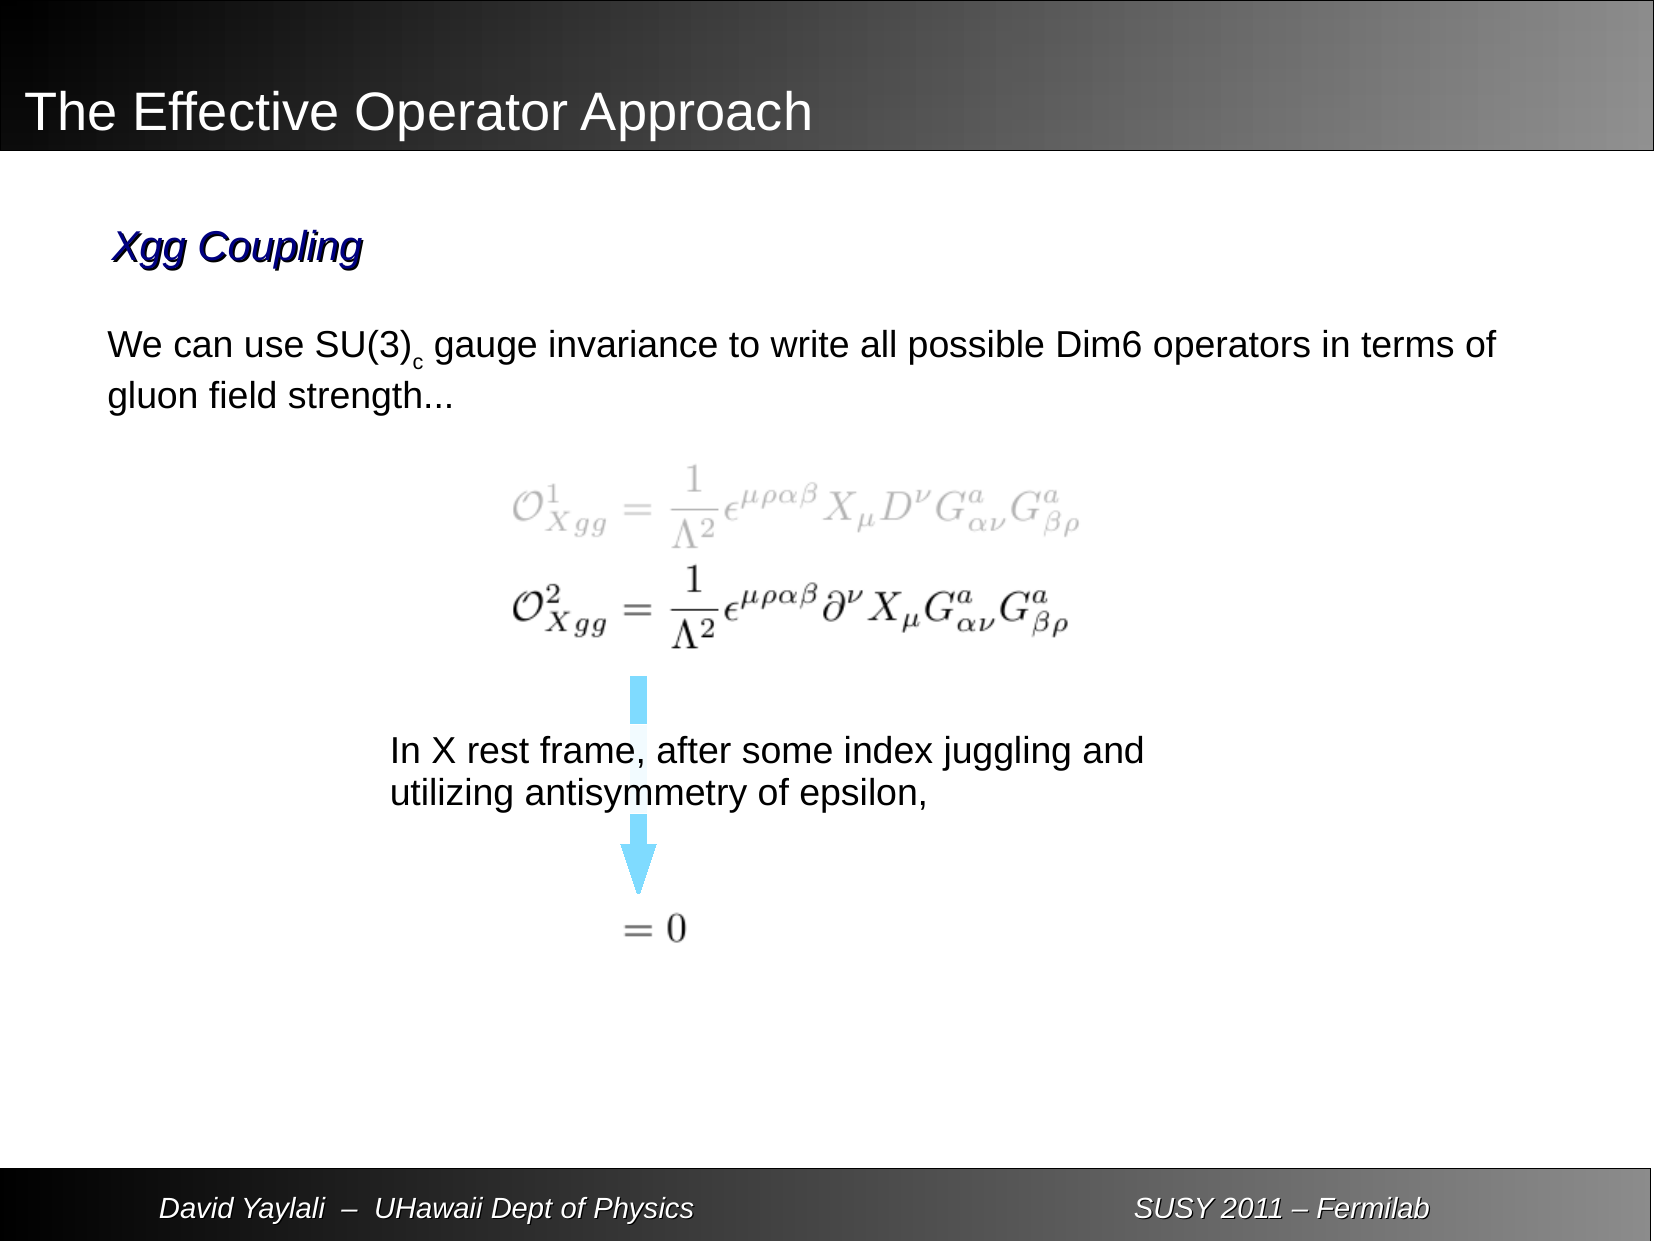

The Effective Operator Approach
Xgg Coupling
We can use SU(3)c gauge invariance to write all possible Dim6 operators in terms of gluon field strength...
In X rest frame, after some index juggling and utilizing antisymmetry of epsilon,